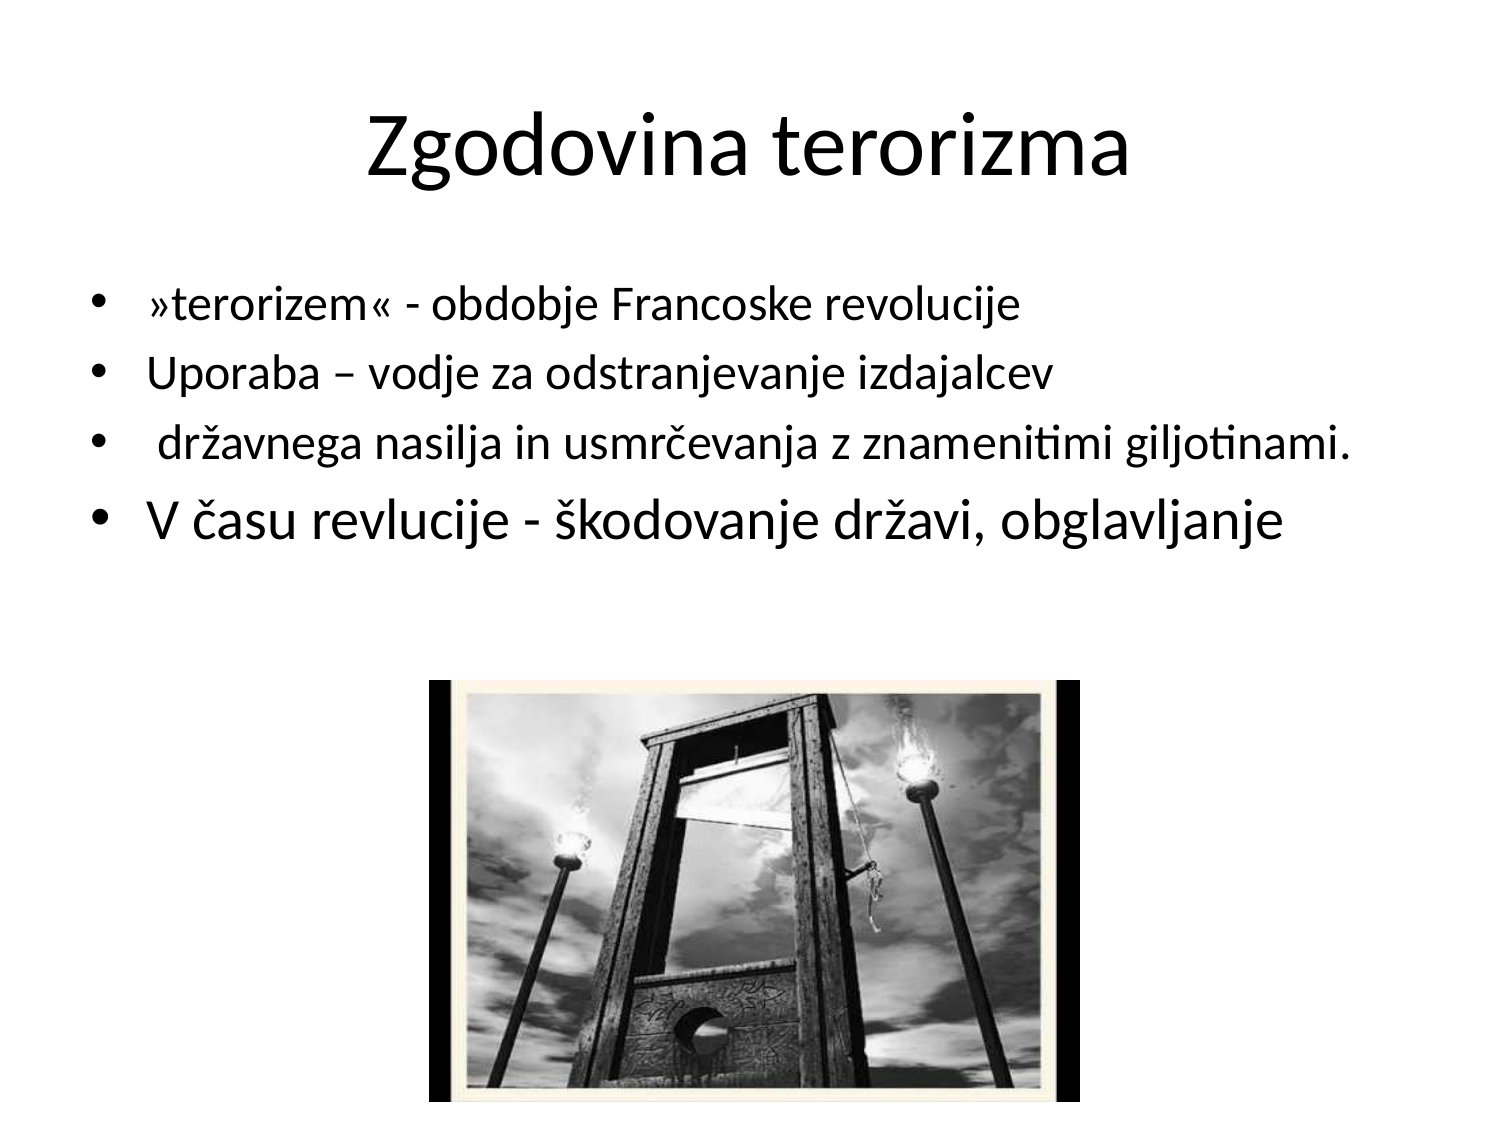

# Zgodovina terorizma
»terorizem« - obdobje Francoske revolucije
Uporaba – vodje za odstranjevanje izdajalcev
 državnega nasilja in usmrčevanja z znamenitimi giljotinami.
V času revlucije - škodovanje državi, obglavljanje